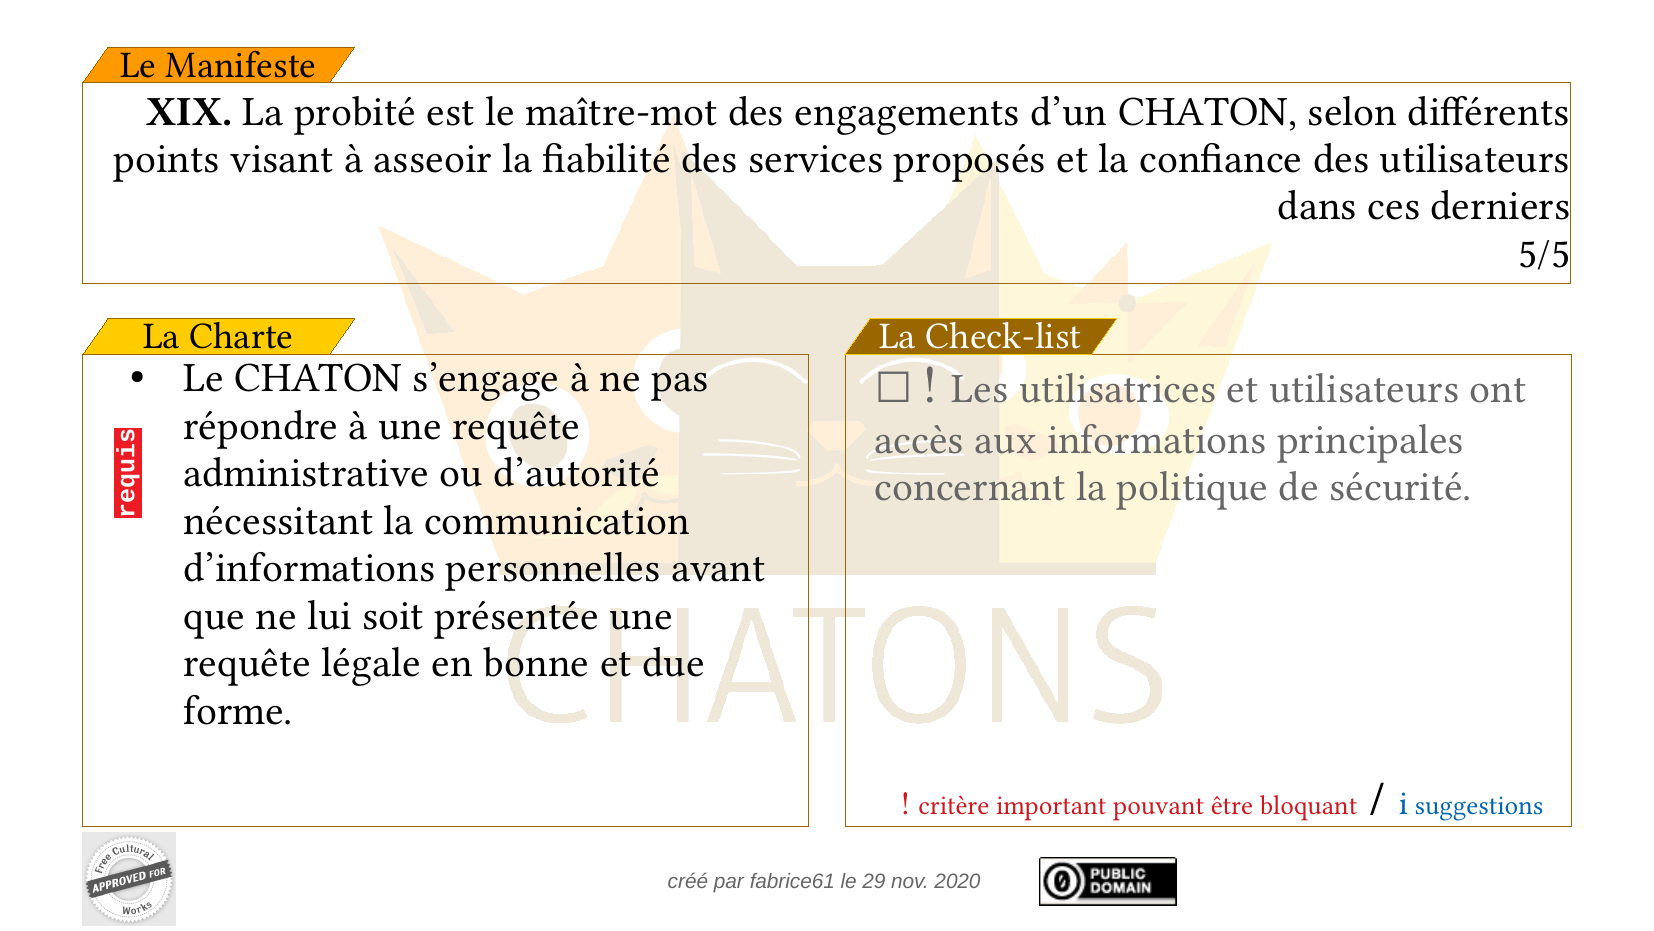

Le Manifeste
# XIX. La probité est le maître-mot des engagements d’un CHATON, selon différents points visant à asseoir la fiabilité des services proposés et la confiance des utilisateurs dans ces derniers 5/5
La Charte
La Check-list
Le CHATON s’engage à ne pas répondre à une requête administrative ou d’autorité nécessitant la communication d’informations personnelles avant que ne lui soit présentée une requête légale en bonne et due forme.
☐ ! Les utilisatrices et utilisateurs ont accès aux informations principales concernant la politique de sécurité.
requis